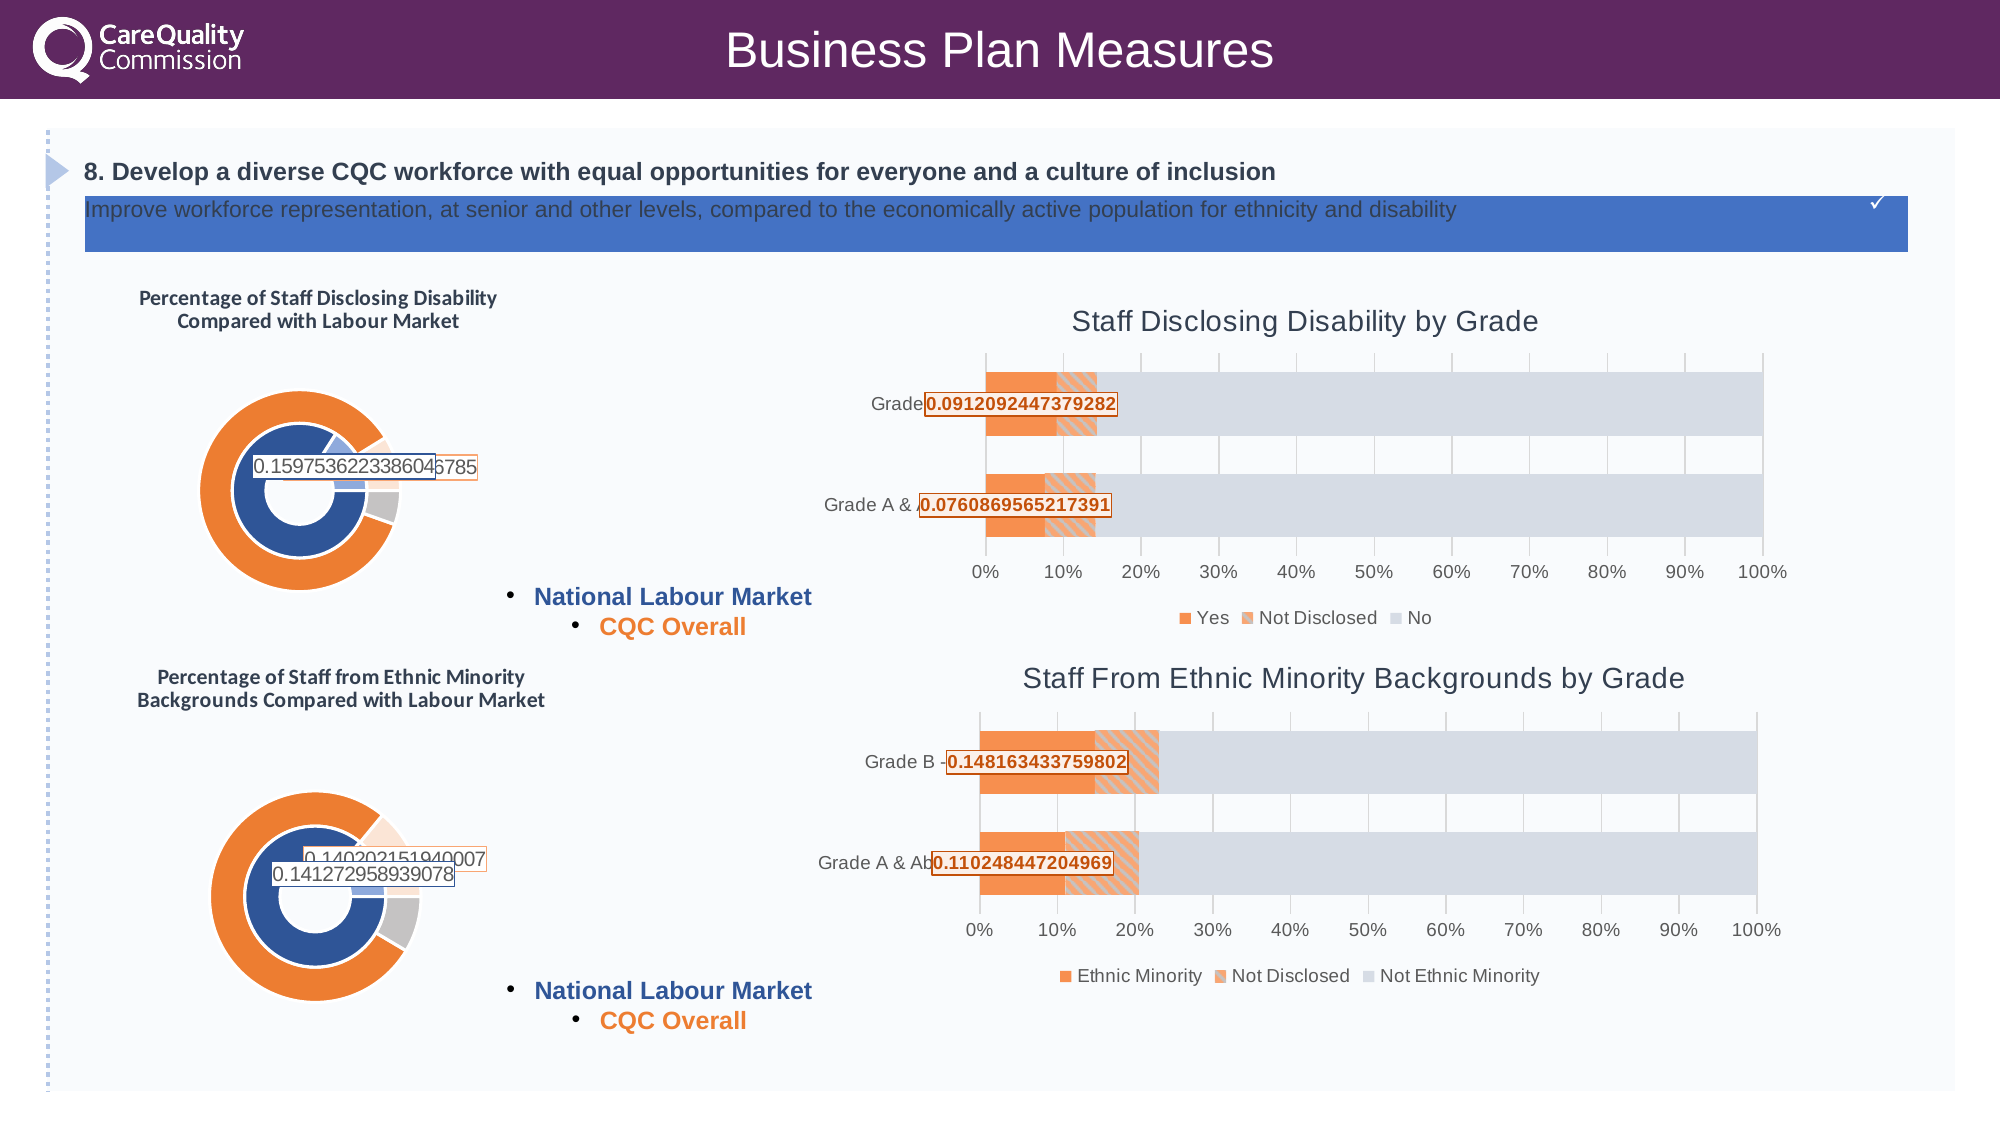

Business Plan Measures
8. Develop a diverse CQC workforce with equal opportunities for everyone and a culture of inclusion
| Improve workforce representation, at senior and other levels, compared to the economically active population for ethnicity and disability |  |
| --- | --- |
### Chart: Percentage of Staff Disclosing Disability Compared with Labour Market
| Category | CQC | National |
|---|---|---|
| Yes | 0.0880339093576785 | 0.159753622338604 |
| No | 0.857515487447017 | 0.840246377661396 |
| Not Declared / No Answer Given | 0.0544506031953049 | 0.0 |
### Chart: Staff Disclosing Disability by Grade
| Category | Yes | Not Disclosed | No |
|---|---|---|---|
| Grade A & Above | 0.0760869565217391 | 0.0652173913043478 | 0.858695652173913 |
| Grade B - G | 0.0912092447379282 | 0.0515889393314073 | 0.857201815930665 |National Labour Market
CQC Overall
### Chart: Staff From Ethnic Minority Backgrounds by Grade
| Category | Ethnic Minority | Not Disclosed | Not Ethnic Minority |
|---|---|---|---|
| Grade A & Above | 0.110248447204969 | 0.0947204968944099 | 0.795031055900621 |
| Grade B - G | 0.148163433759802 | 0.082955014444903 | 0.768881551795295 |
### Chart: Percentage of Staff from Ethnic Minority Backgrounds Compared with Labour Market
| Category | CQC | National |
|---|---|---|
| Yes | 0.140202151940007 | 0.141272958939078 |
| No | 0.774372350831431 | 0.858727041060922 |
| Not Declared / No Answer Given | 0.0854254972285621 | 0.0 |National Labour Market
CQC Overall